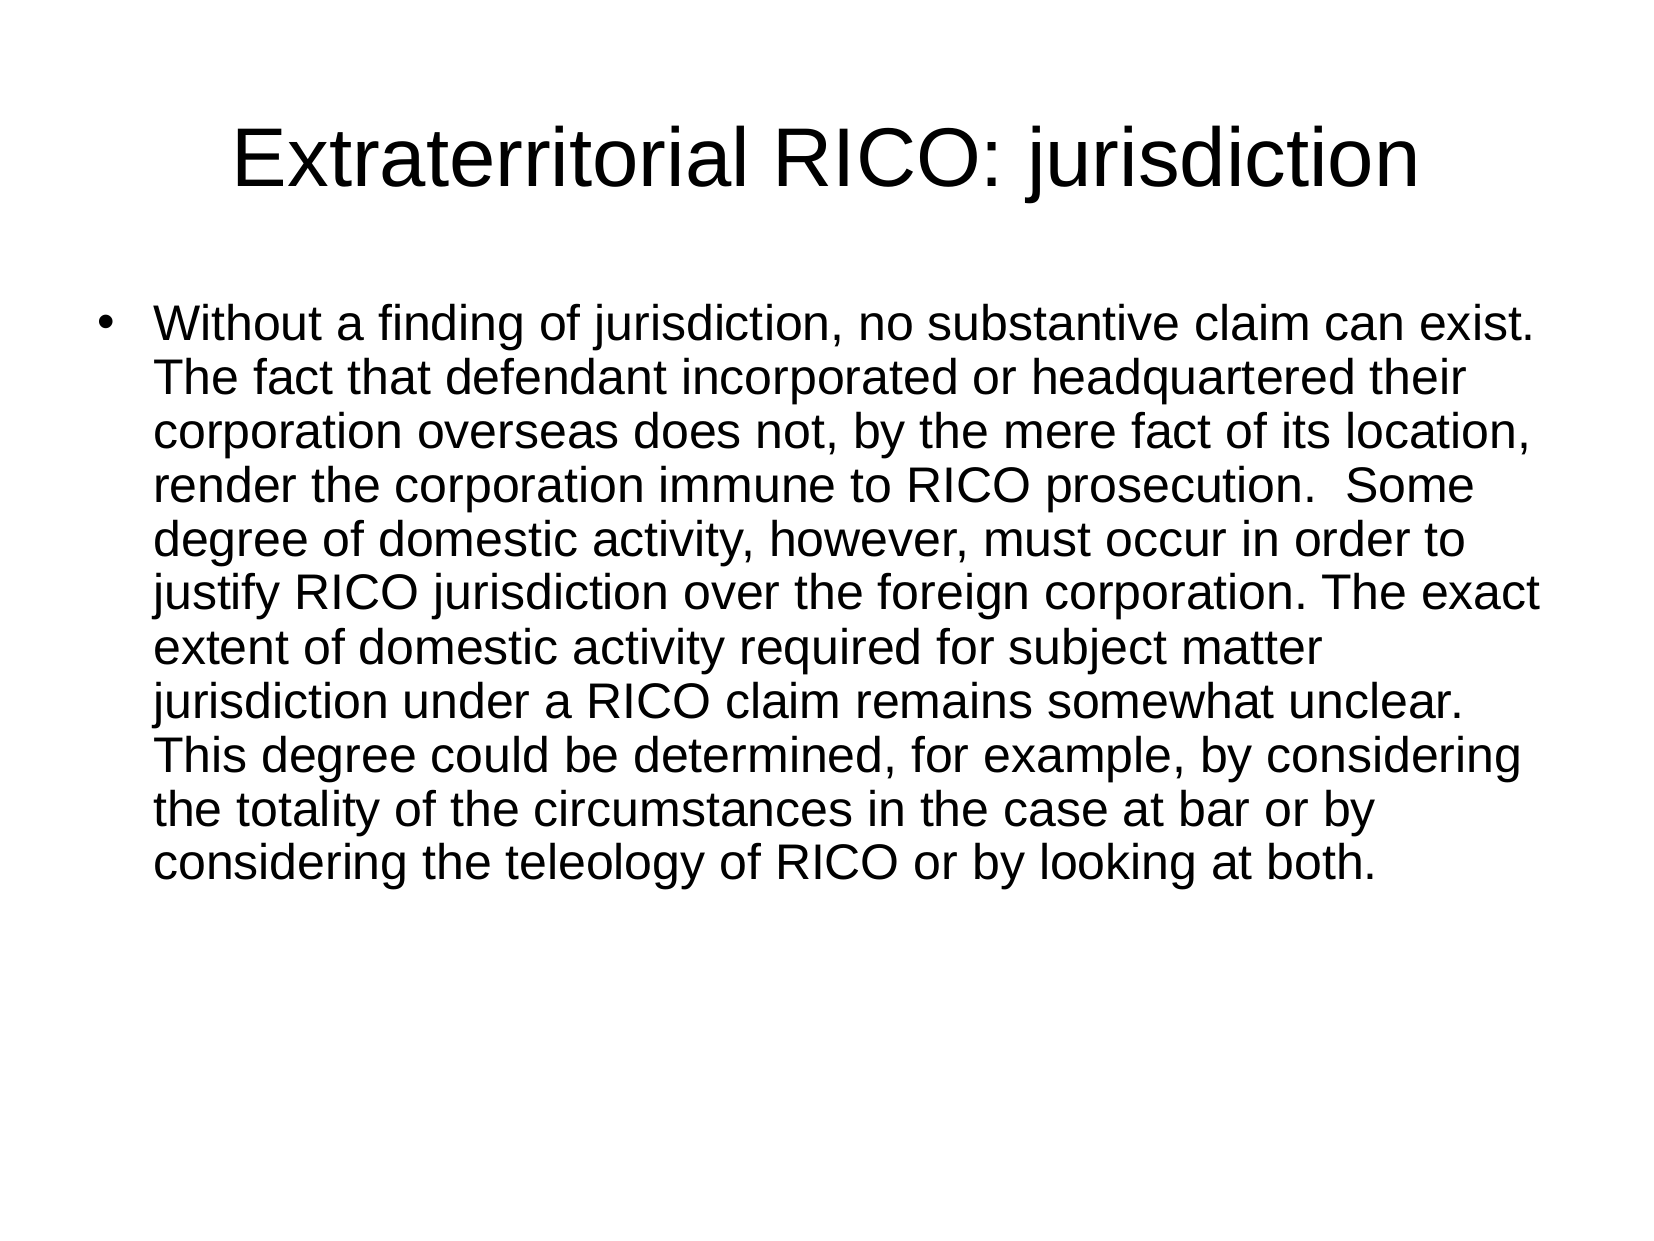

# Extraterritorial RICO: jurisdiction
Without a finding of jurisdiction, no substantive claim can exist. The fact that defendant incorporated or headquartered their corporation overseas does not, by the mere fact of its location, render the corporation immune to RICO prosecution. Some degree of domestic activity, however, must occur in order to justify RICO jurisdiction over the foreign corporation. The exact extent of domestic activity required for subject matter jurisdiction under a RICO claim remains somewhat unclear. This degree could be determined, for example, by considering the totality of the circumstances in the case at bar or by considering the teleology of RICO or by looking at both.